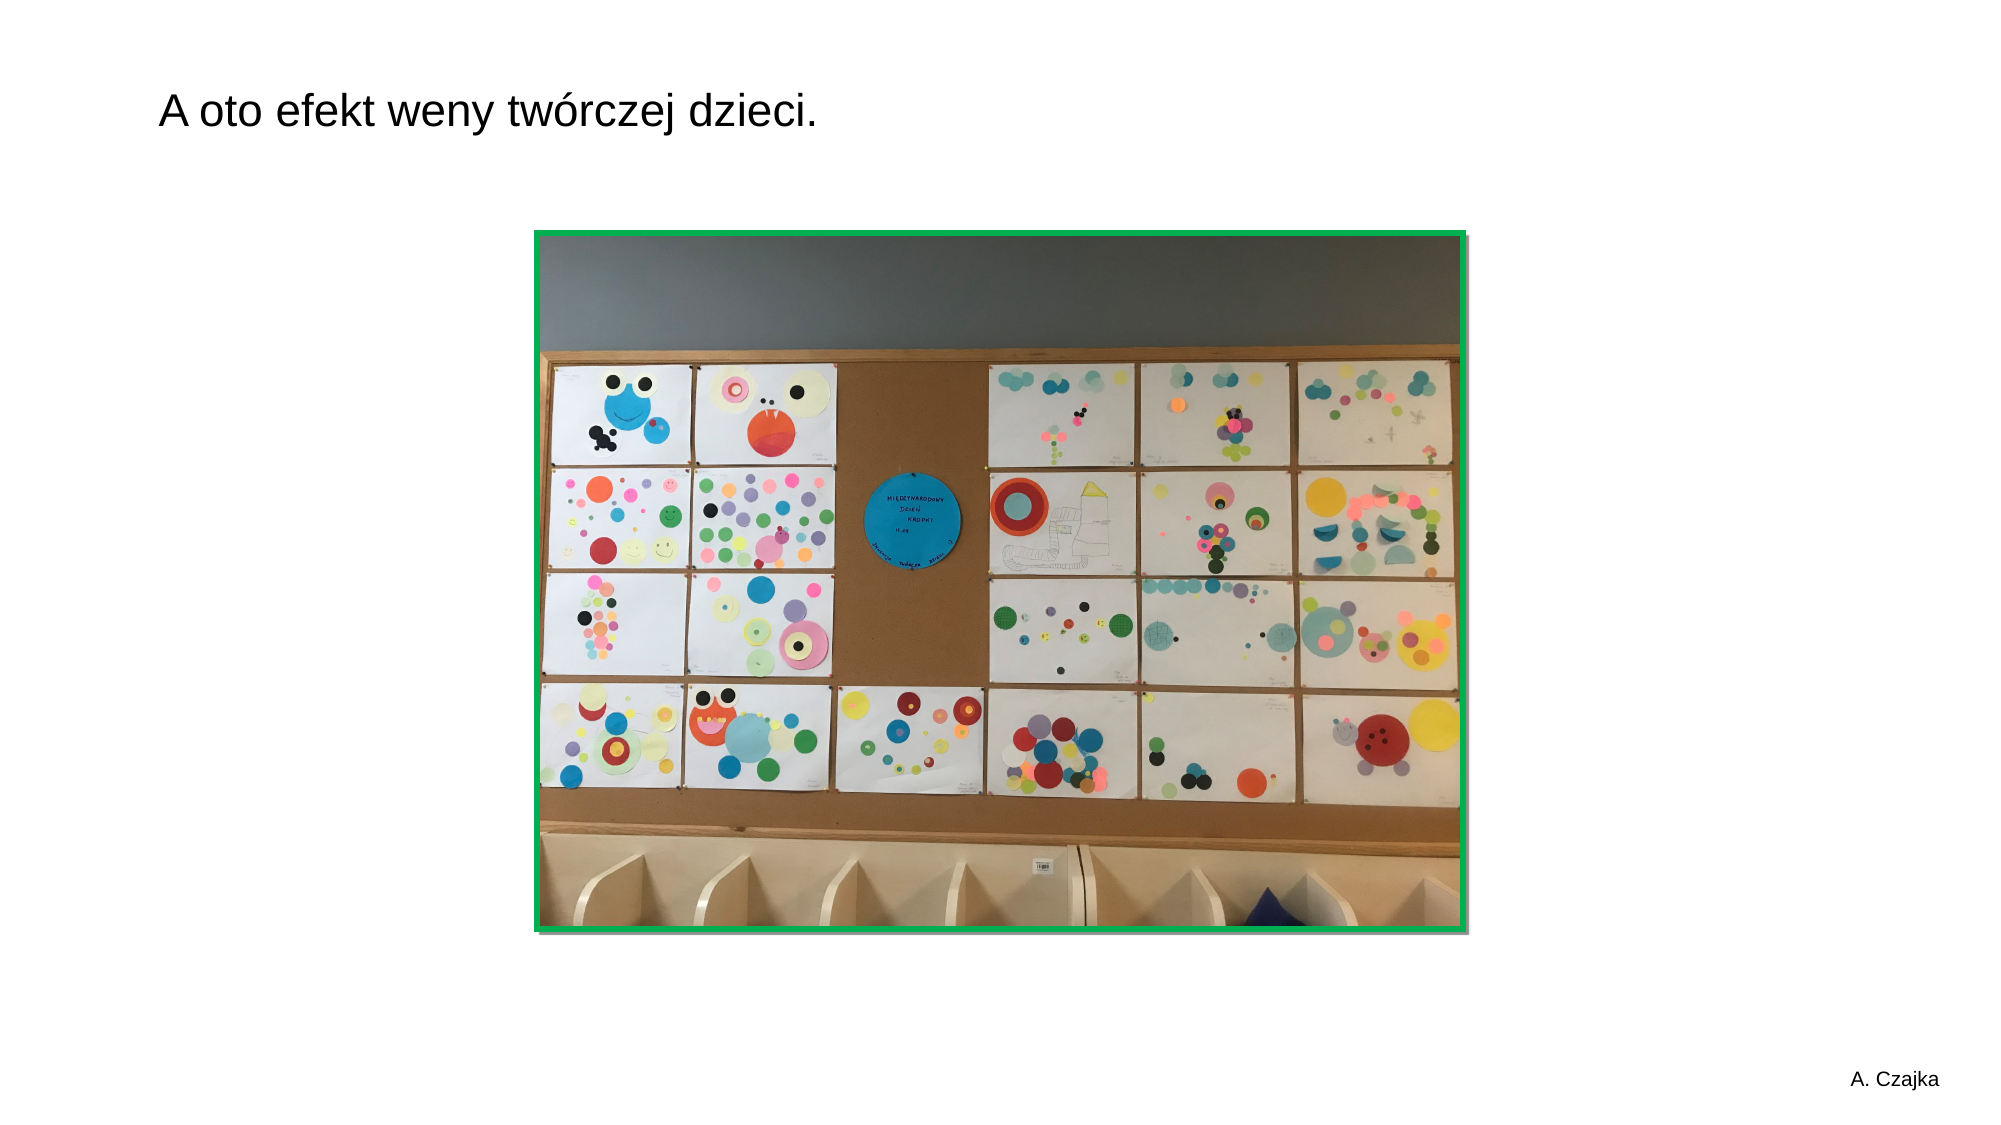

# A oto efekt weny twórczej dzieci.
A. Czajka